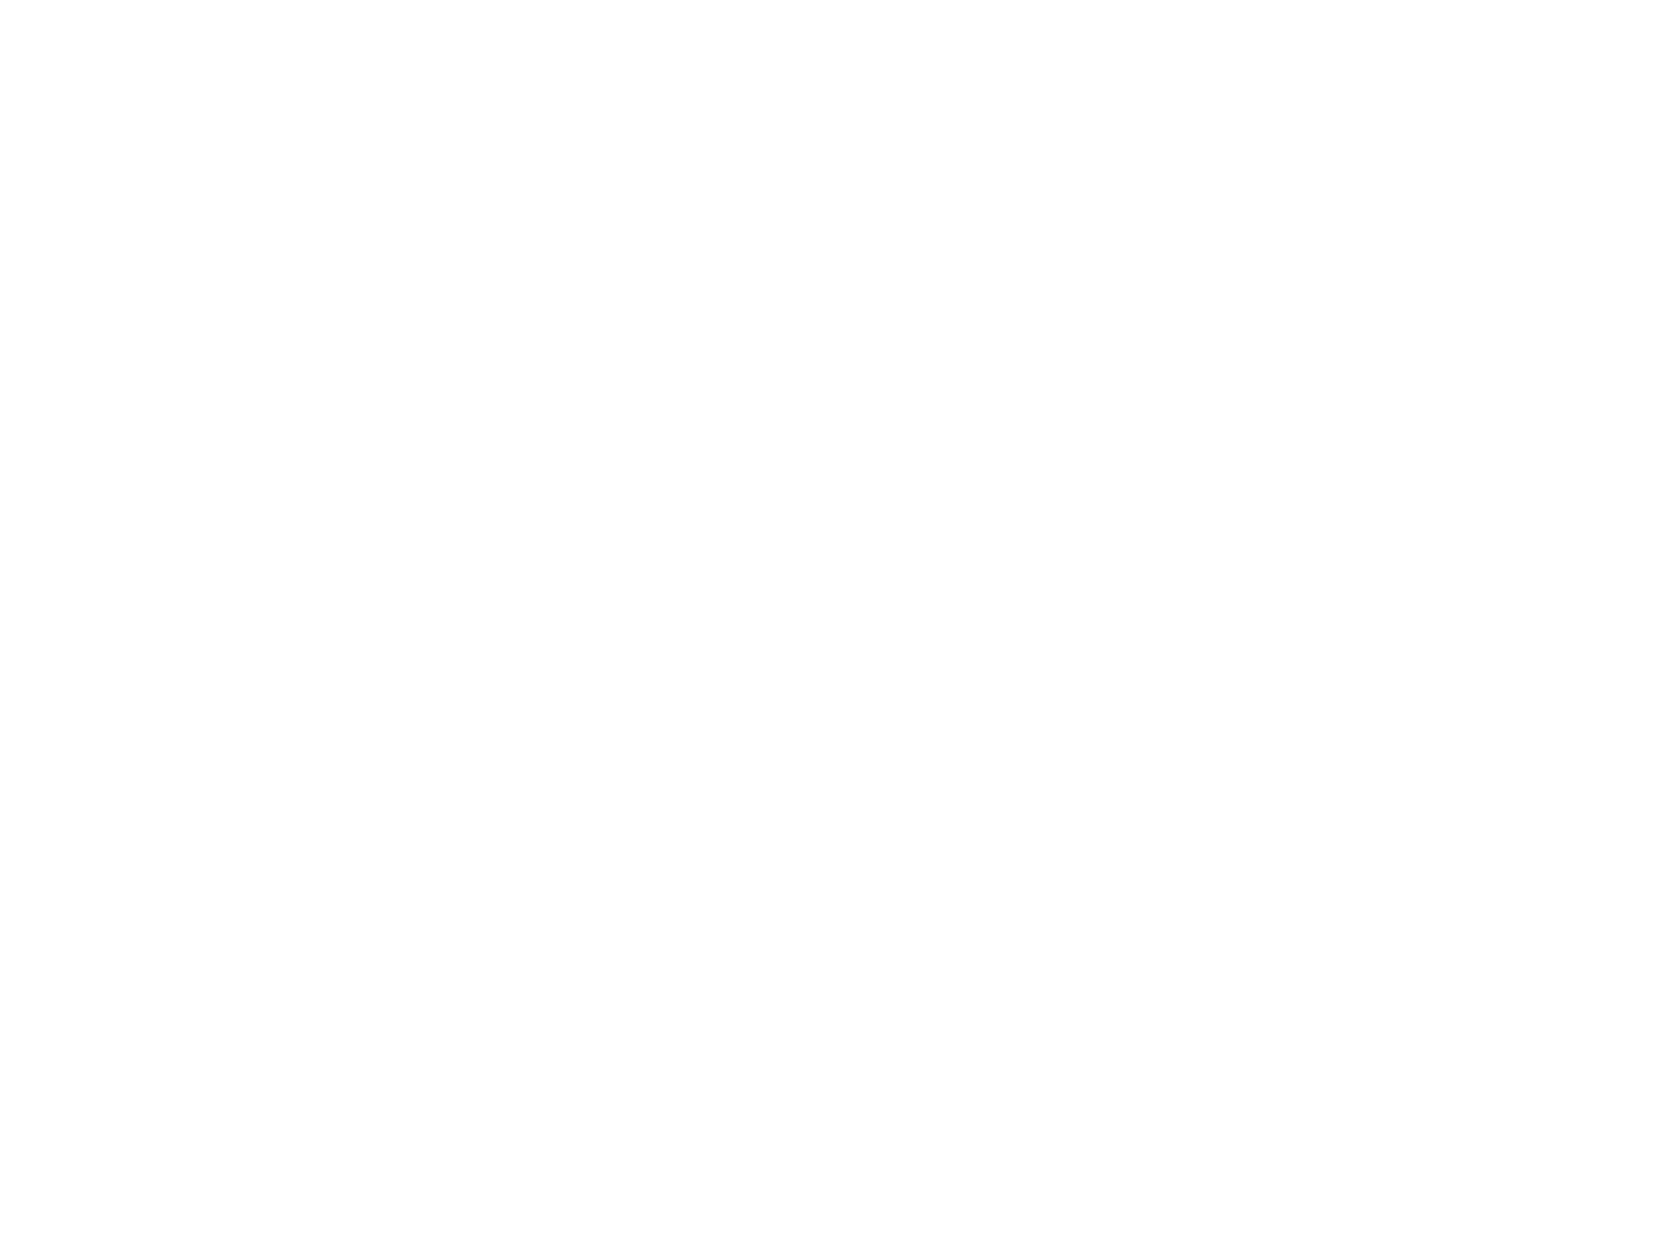

# WeMos D1 mini sensor and actuator shields (1)
ssd1306 46x64 OLED display
push button
ws2812b rgb LED
dht11 temperature and
humidity sensor
8x8 LED matrix
ds18b20 digital thermometer